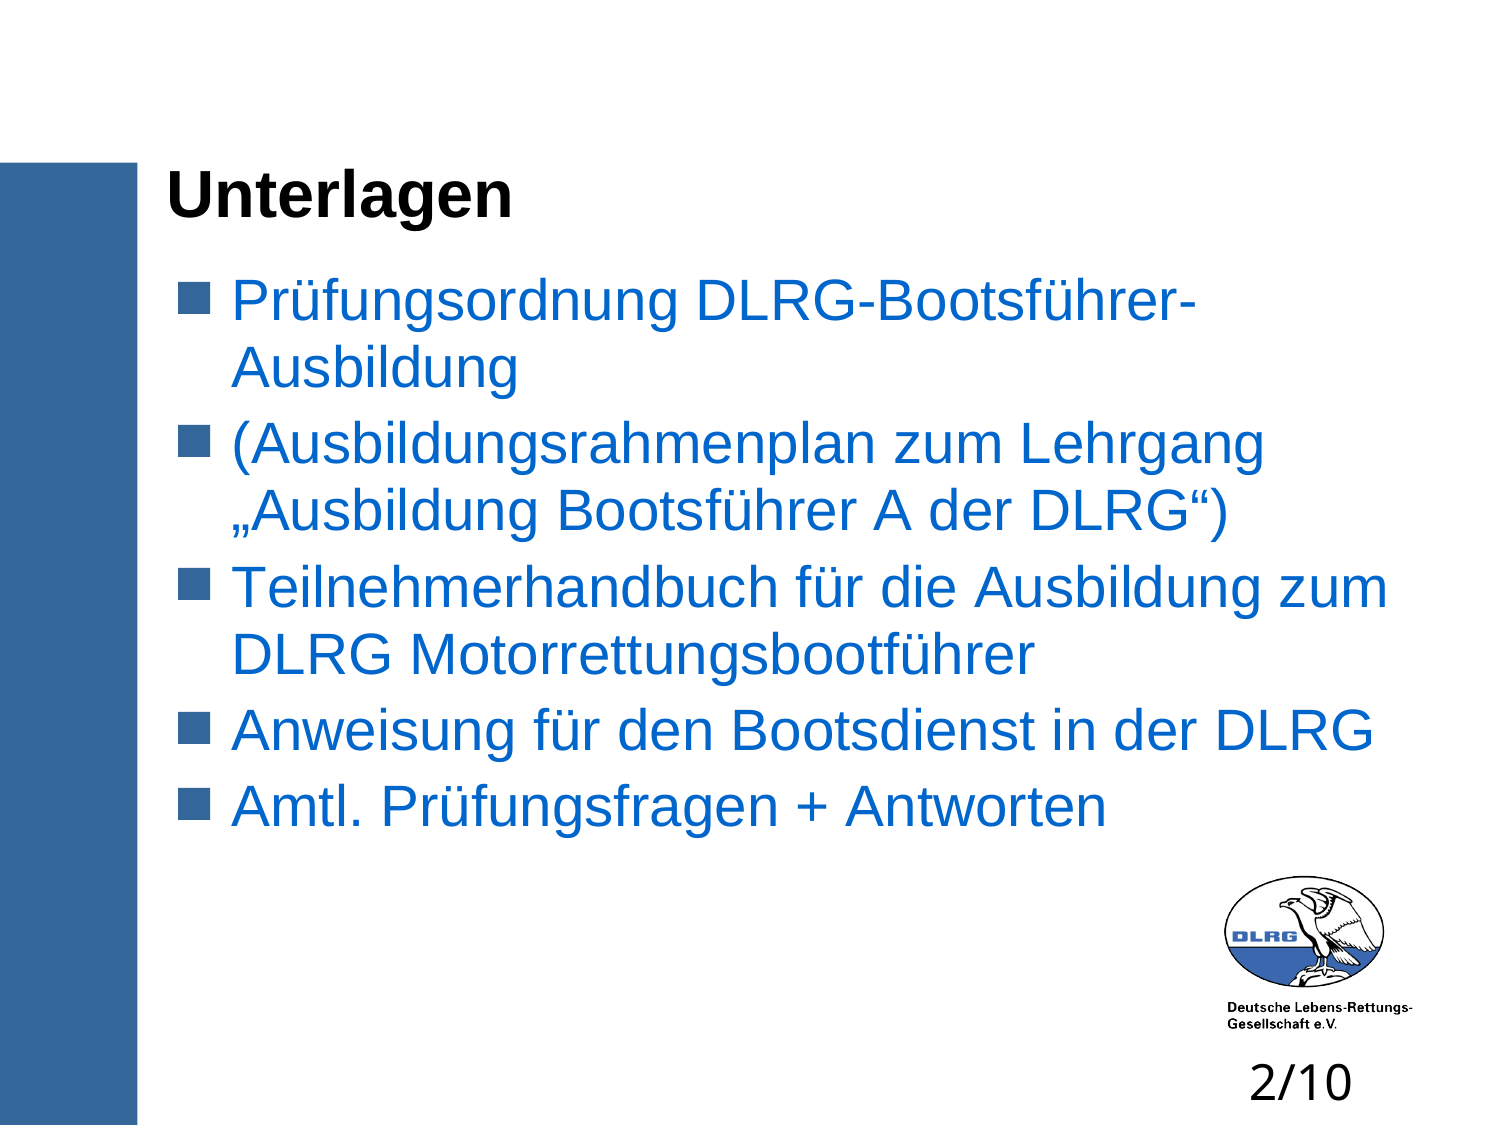

# Unterlagen
Prüfungsordnung DLRG-Bootsführer-Ausbildung
(Ausbildungsrahmenplan zum Lehrgang „Ausbildung Bootsführer A der DLRG“)
Teilnehmerhandbuch für die Ausbildung zum DLRG Motorrettungsbootführer
Anweisung für den Bootsdienst in der DLRG
Amtl. Prüfungsfragen + Antworten